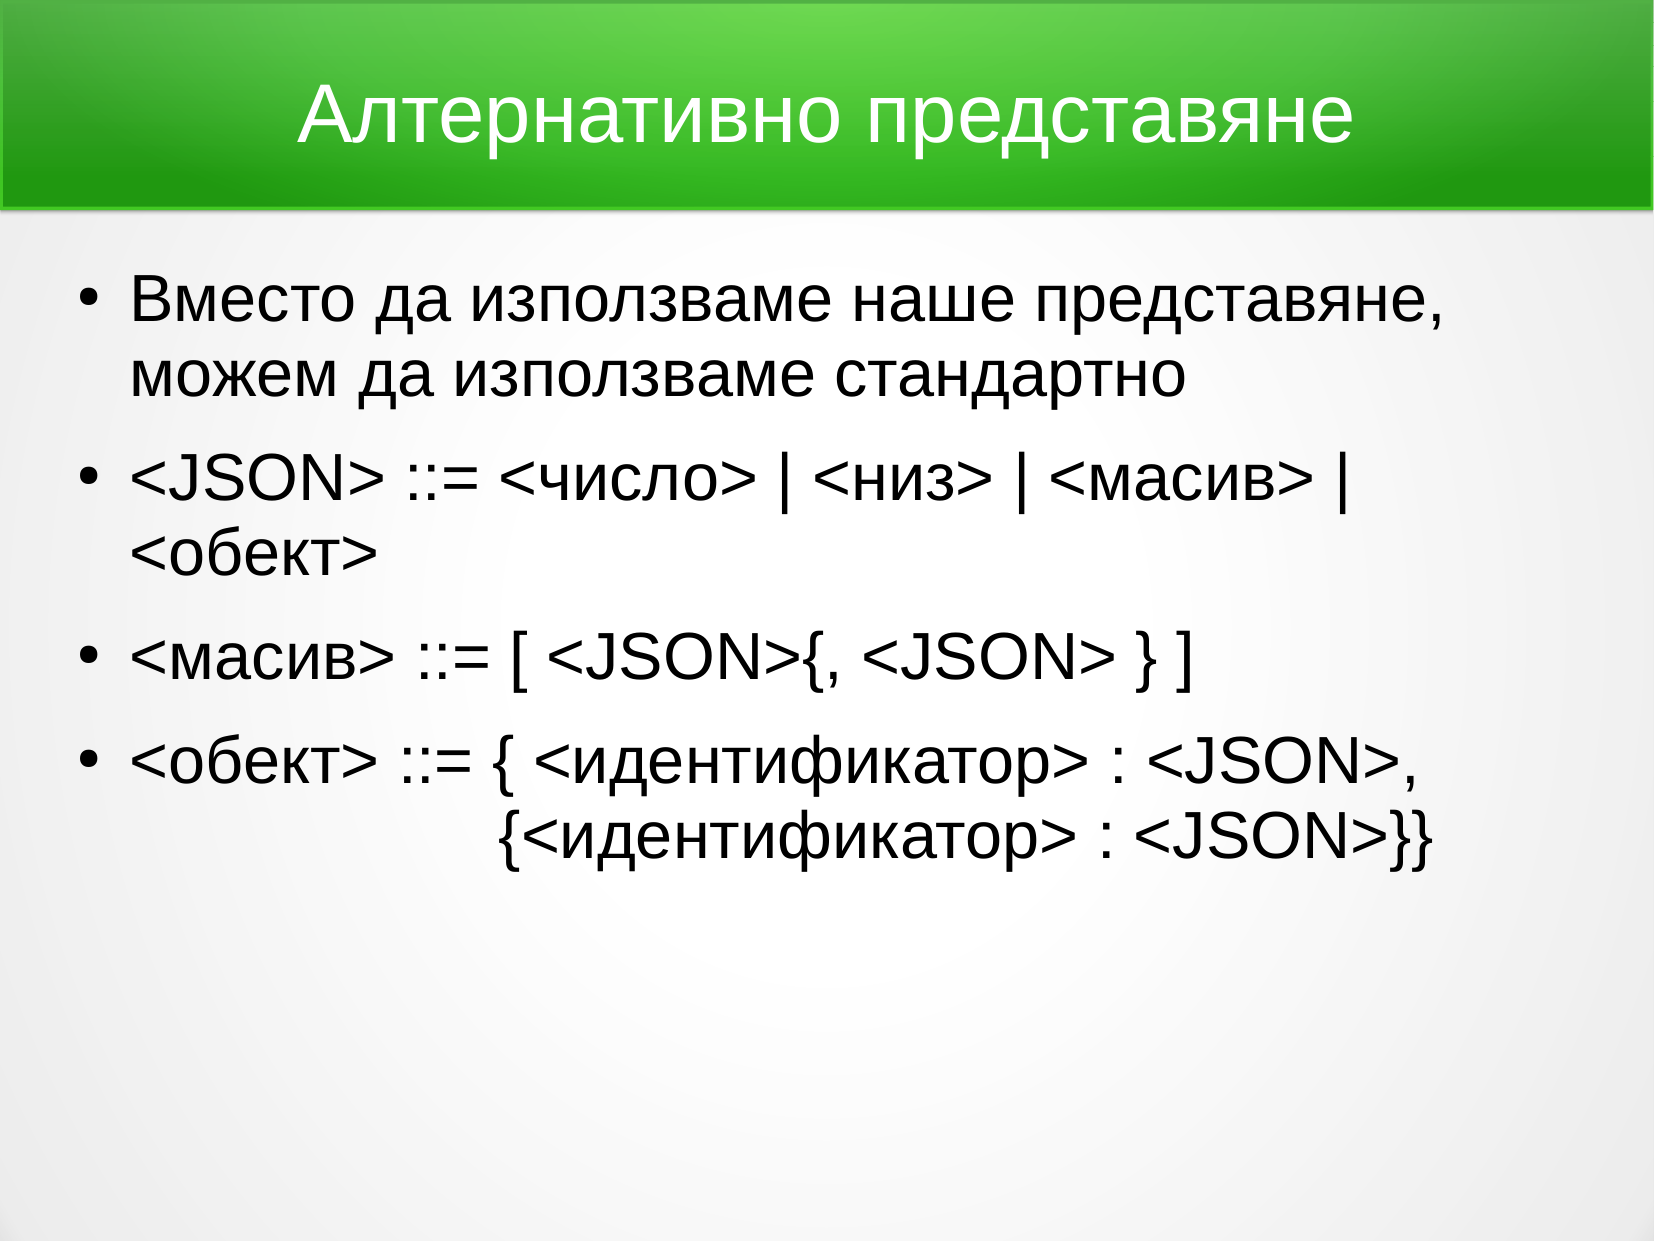

# Алтернативно представяне
Вместо да използваме наше представяне, можем да използваме стандартно
<JSON> ::= <число> | <низ> | <масив> | <обект>
<масив> ::= [ <JSON>{, <JSON> } ]
<обект> ::= { <идентификатор> : <JSON>,
					{<идентификатор> : <JSON>}}